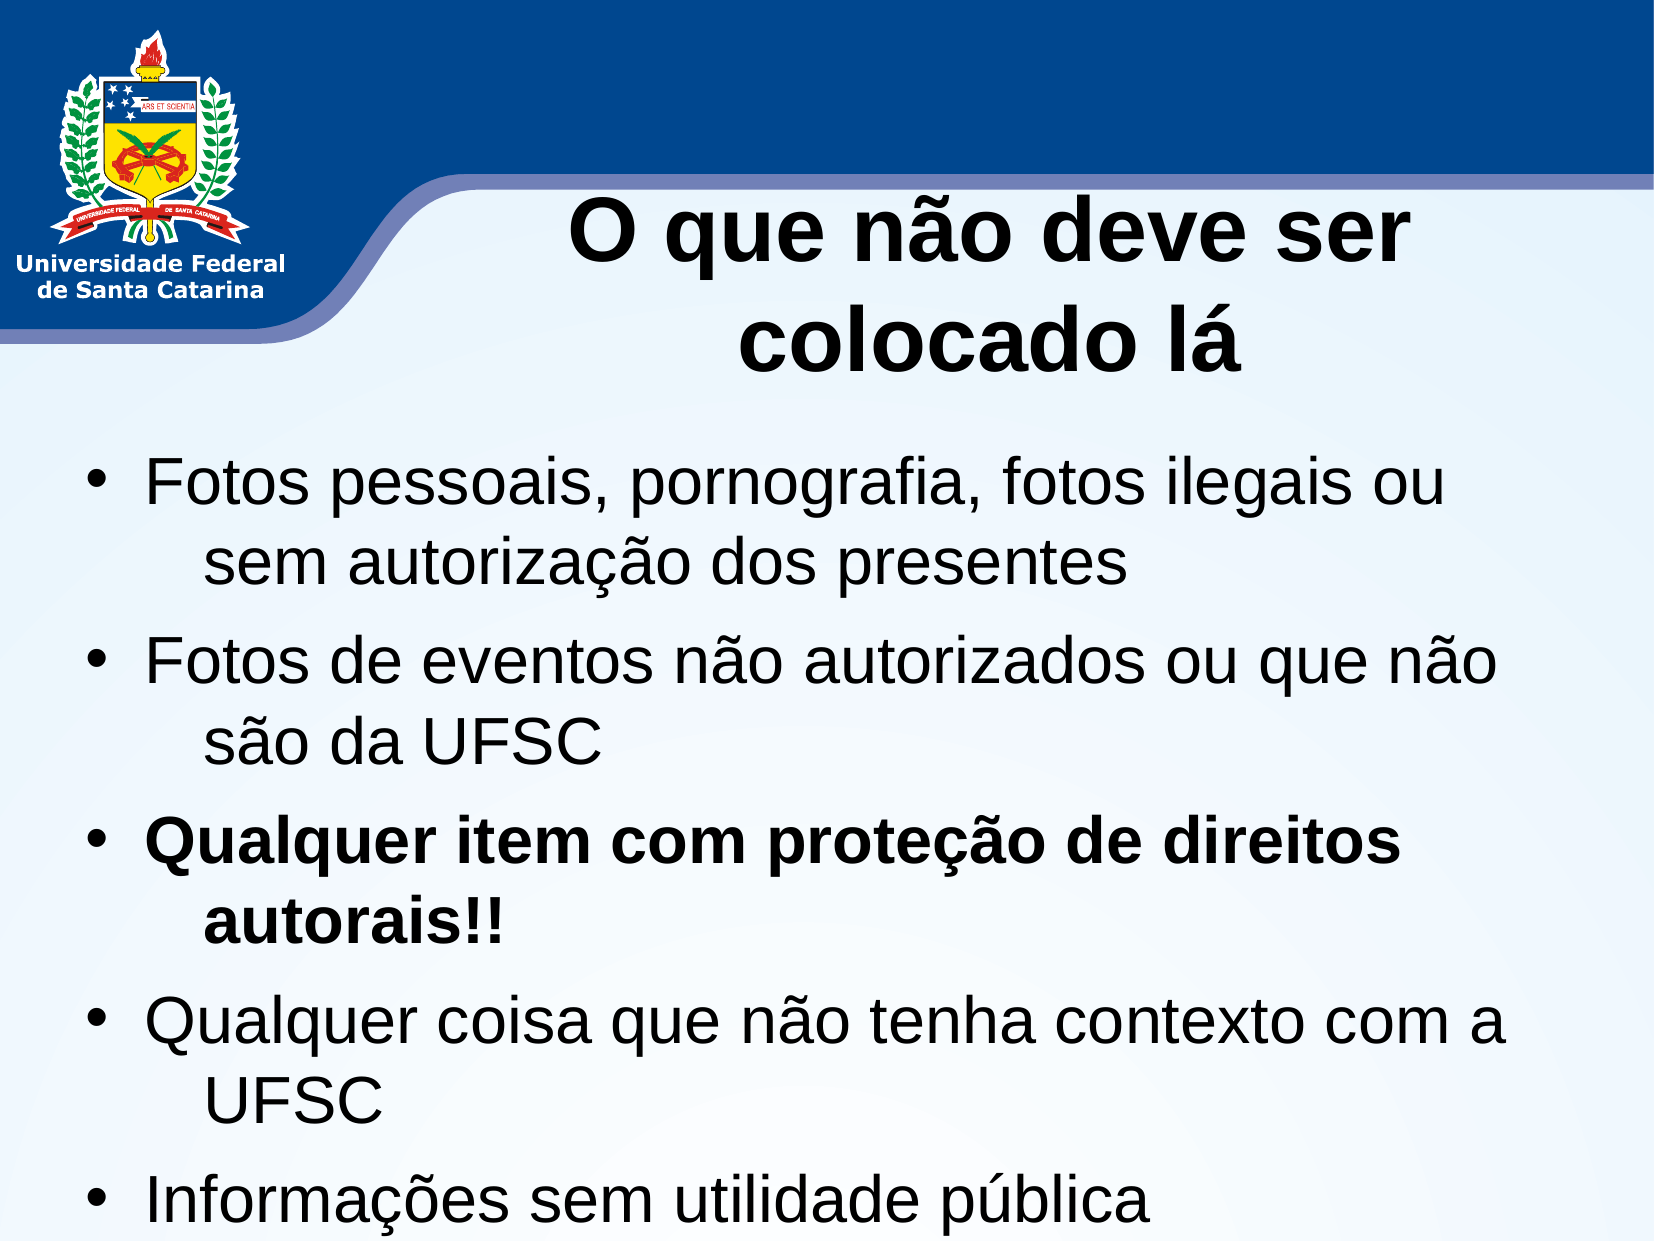

# O que não deve ser colocado lá
Fotos pessoais, pornografia, fotos ilegais ou sem autorização dos presentes
Fotos de eventos não autorizados ou que não são da UFSC
Qualquer item com proteção de direitos autorais!!
Qualquer coisa que não tenha contexto com a UFSC
Informações sem utilidade pública